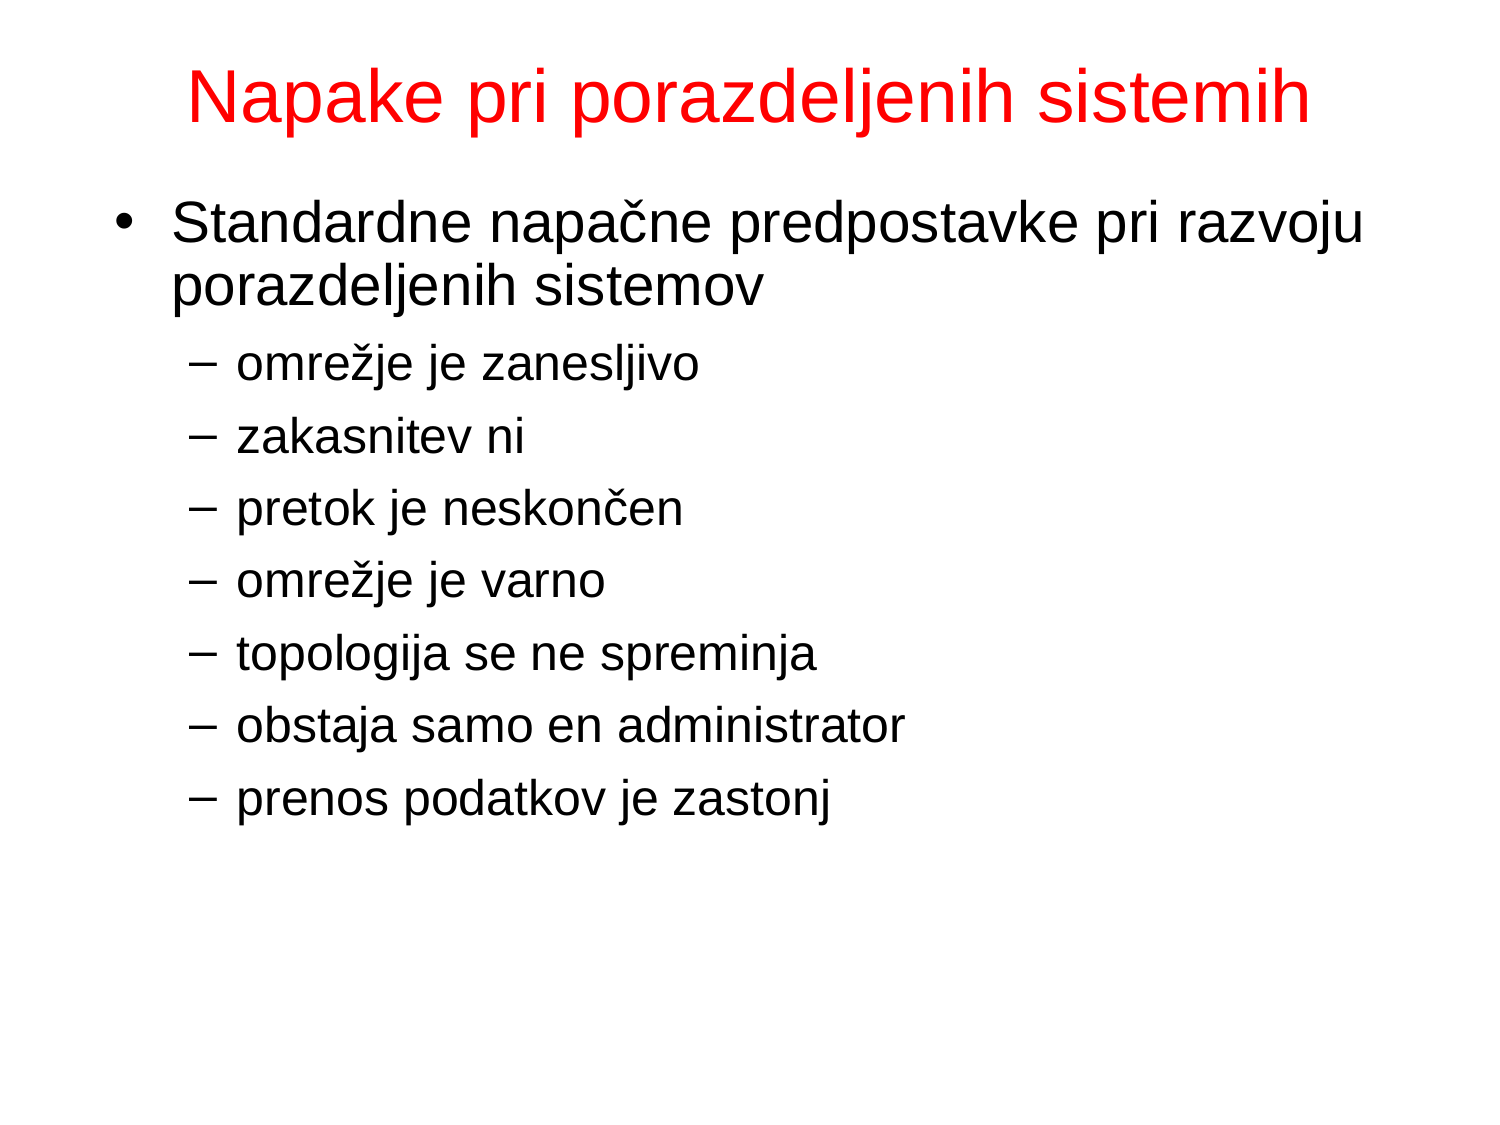

# Napake pri porazdeljenih sistemih
Standardne napačne predpostavke pri razvoju porazdeljenih sistemov
omrežje je zanesljivo
zakasnitev ni
pretok je neskončen
omrežje je varno
topologija se ne spreminja
obstaja samo en administrator
prenos podatkov je zastonj